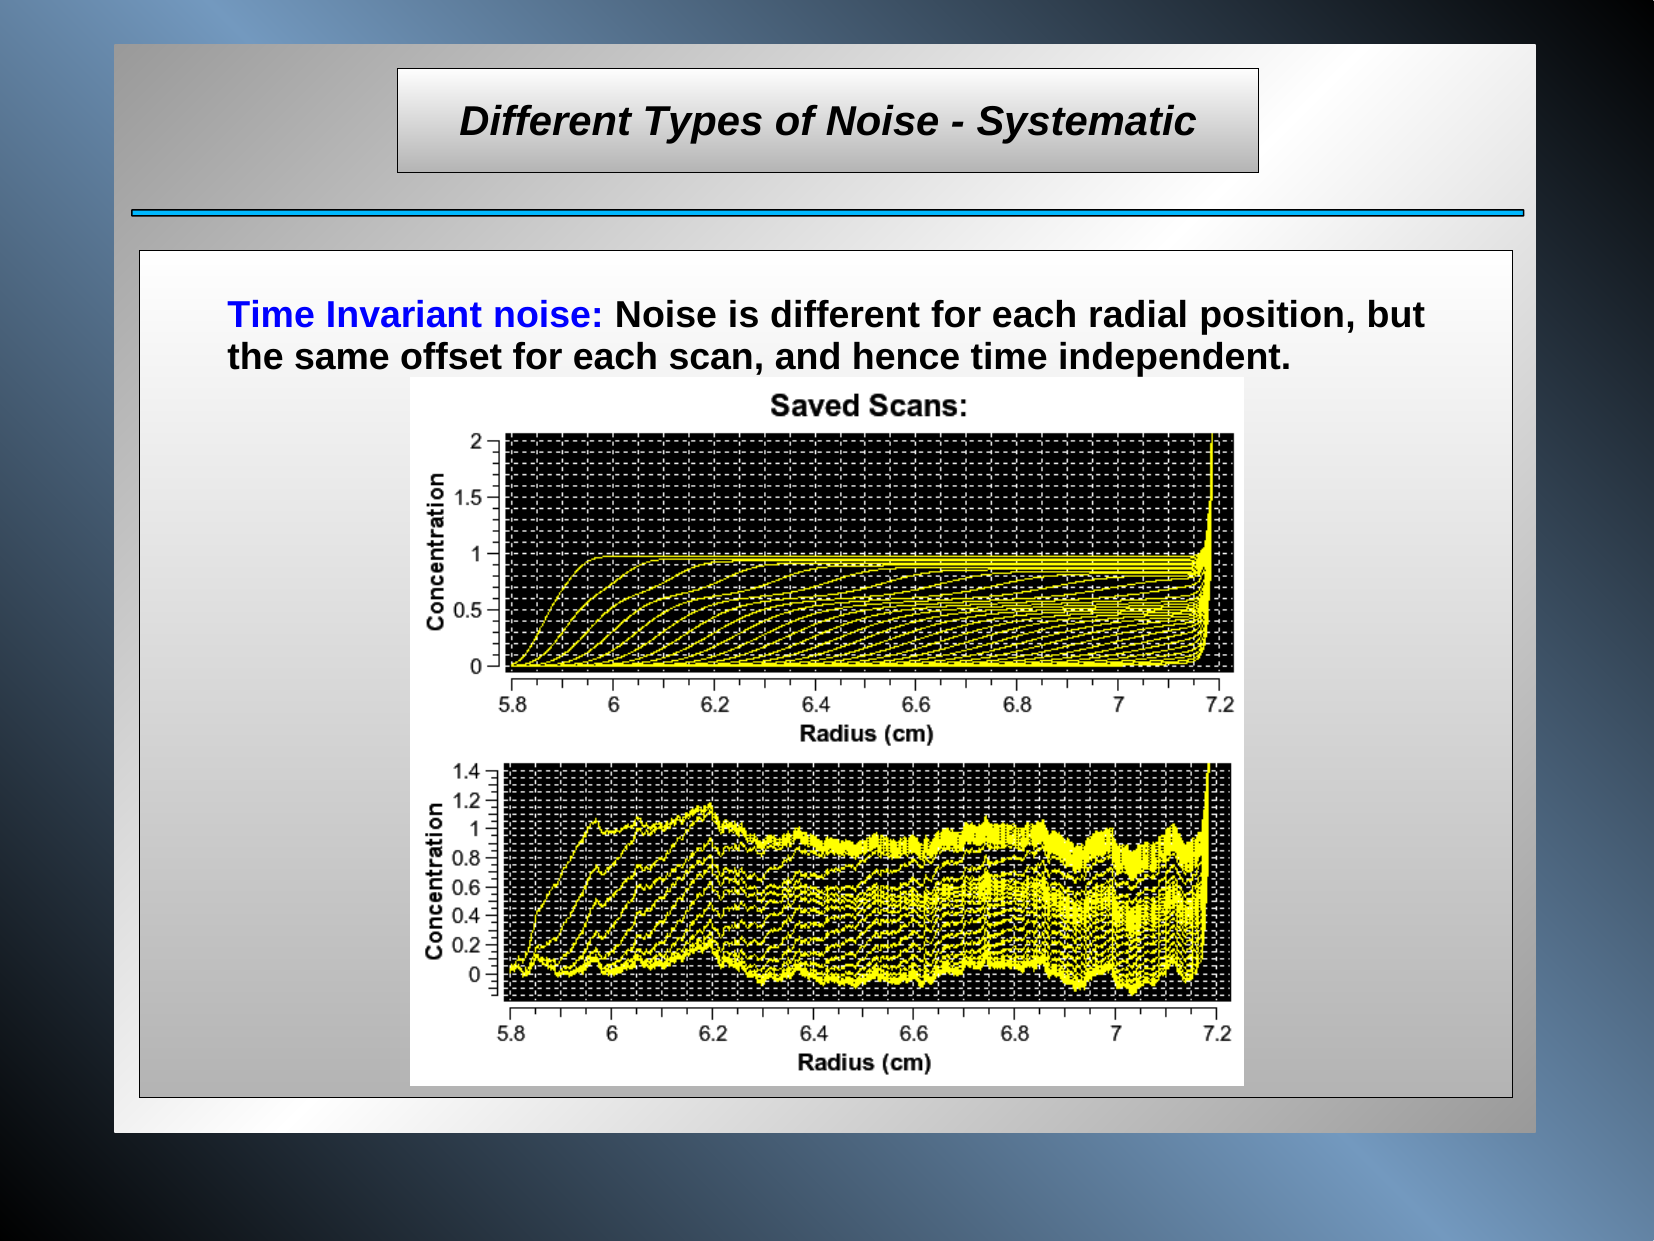

Different Types of Noise - Systematic
Time Invariant noise: Noise is different for each radial position, but the same offset for each scan, and hence time independent.